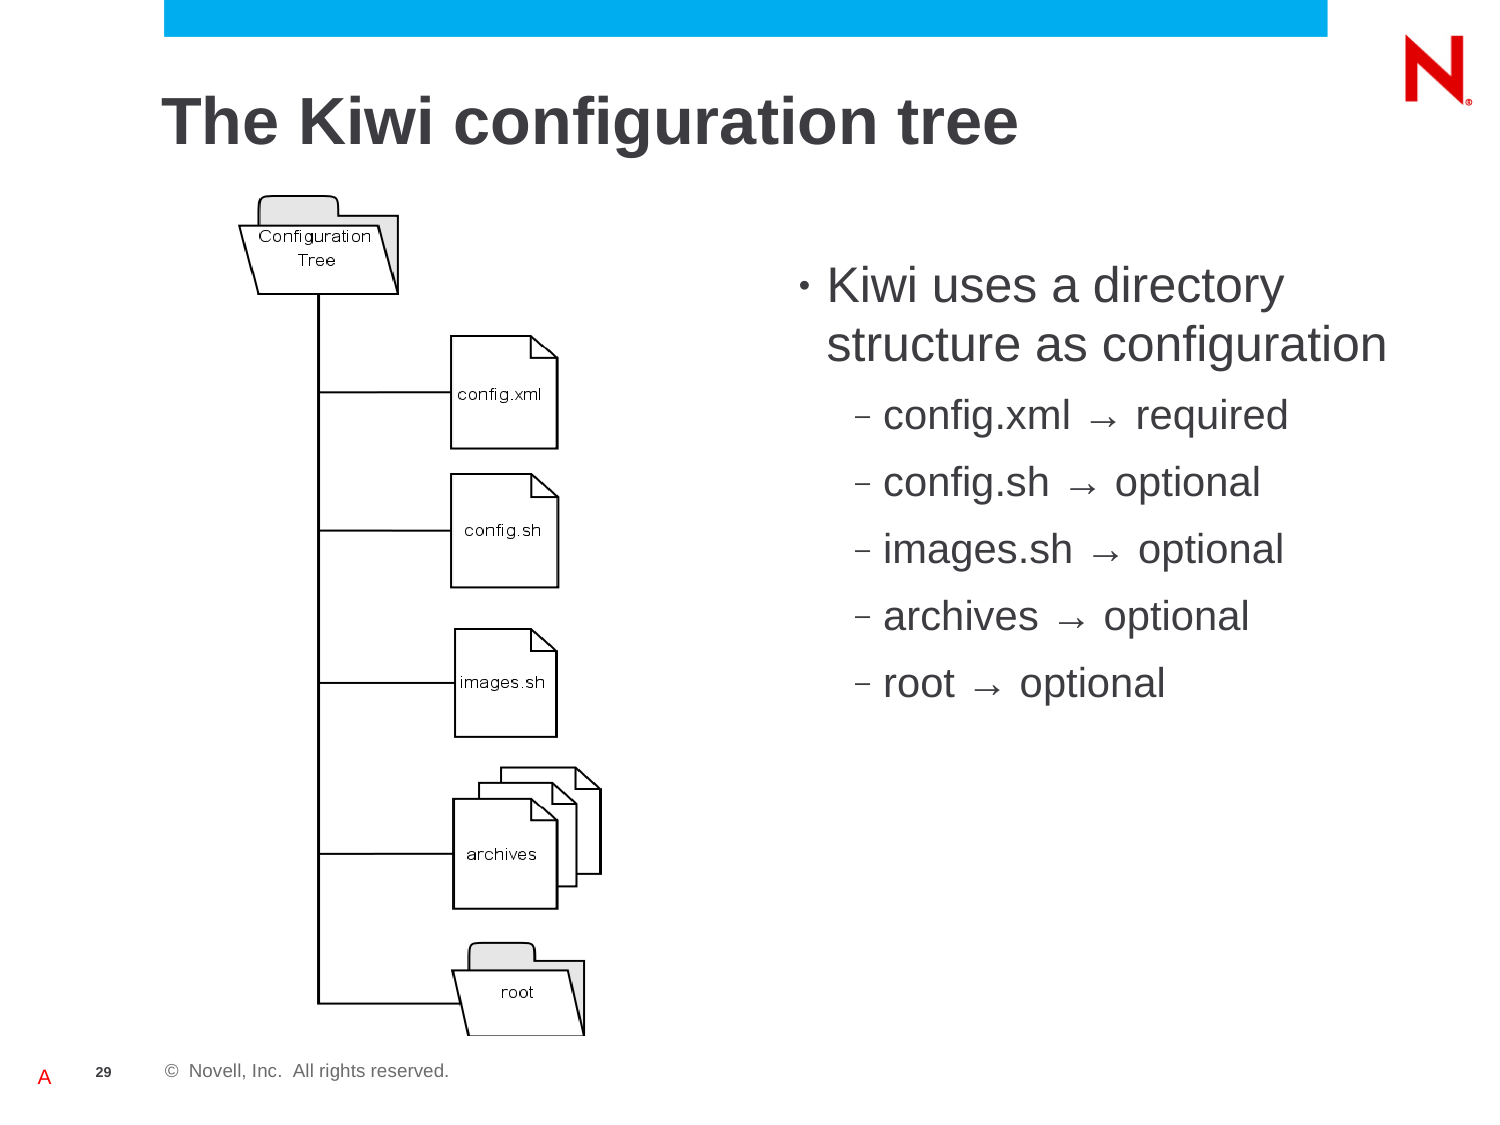

# The Kiwi configuration tree
Kiwi uses a directory structure as configuration
config.xml → required
config.sh → optional
images.sh → optional
archives → optional
root → optional
A